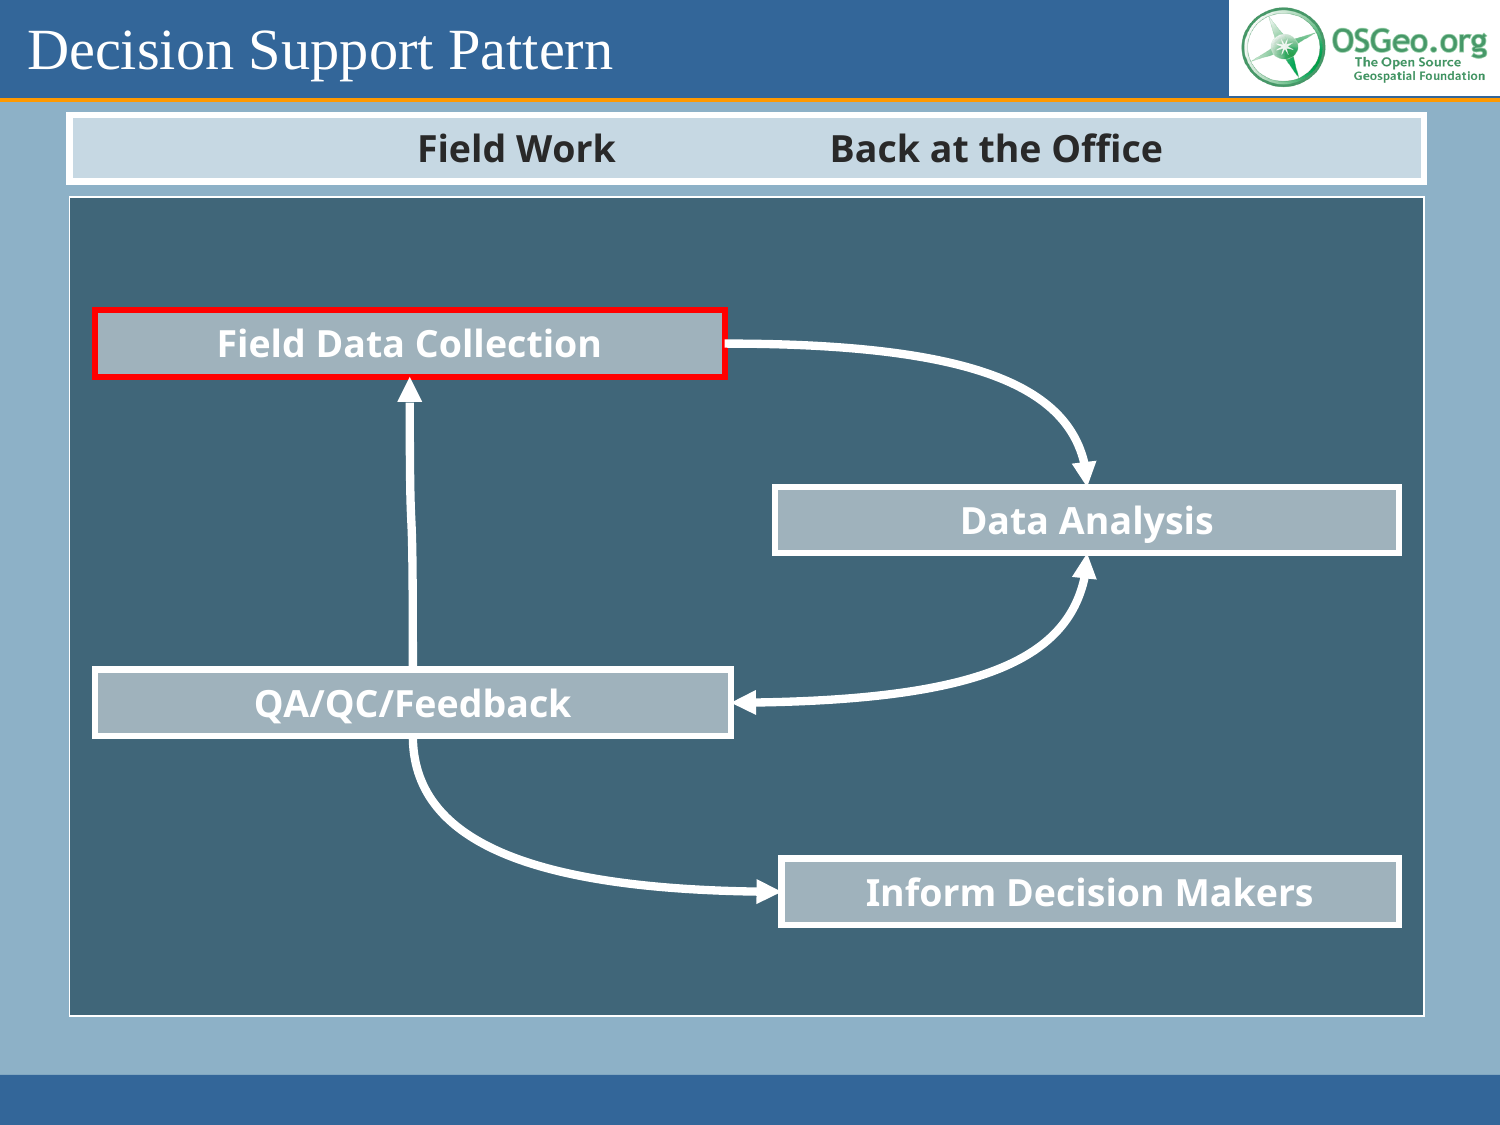

# Decision Support Pattern
 Field Work Back at the Office
Field Data Collection
Data Analysis
QA/QC/Feedback
Inform Decision Makers